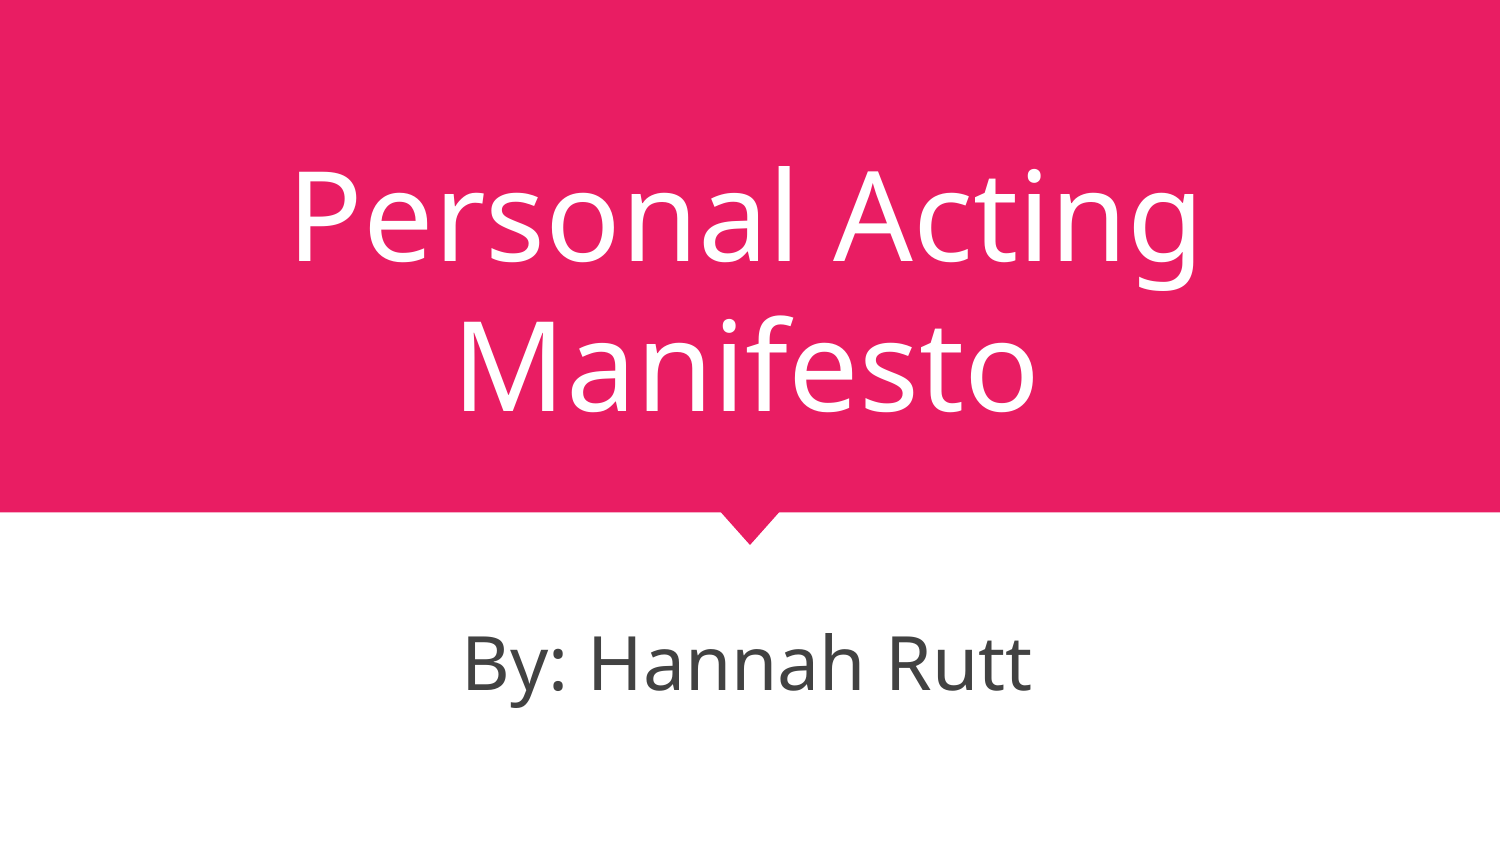

# Personal Acting Manifesto
By: Hannah Rutt